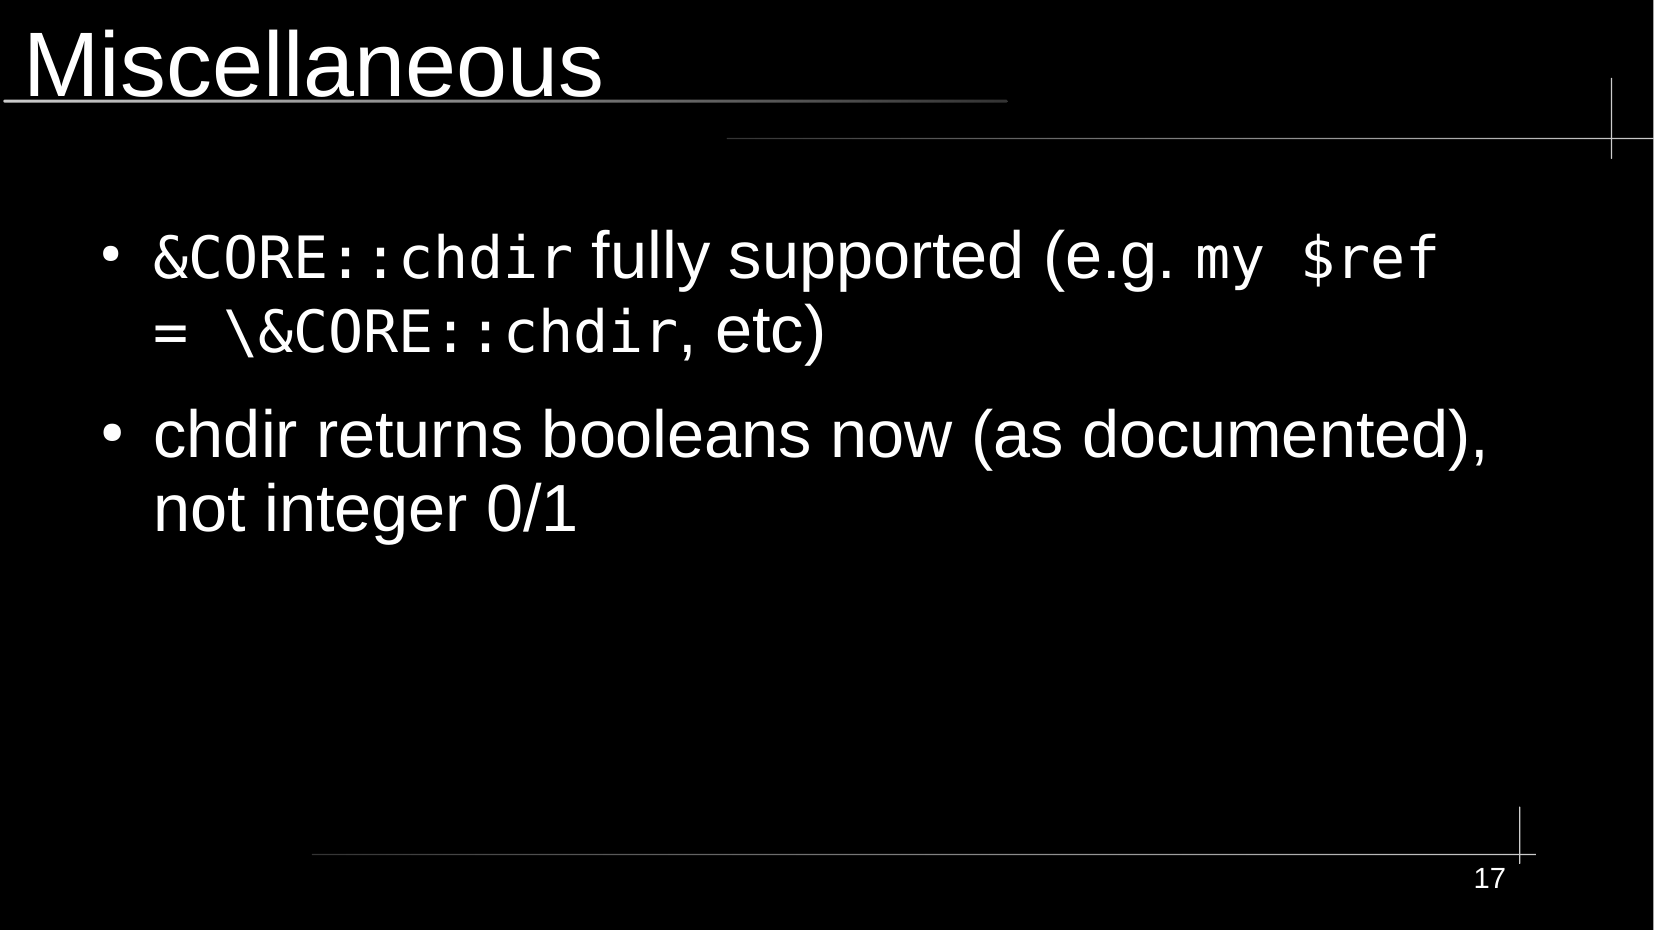

# Miscellaneous
&CORE::chdir fully supported (e.g. my $ref = \&CORE::chdir, etc)
chdir returns booleans now (as documented), not integer 0/1
17